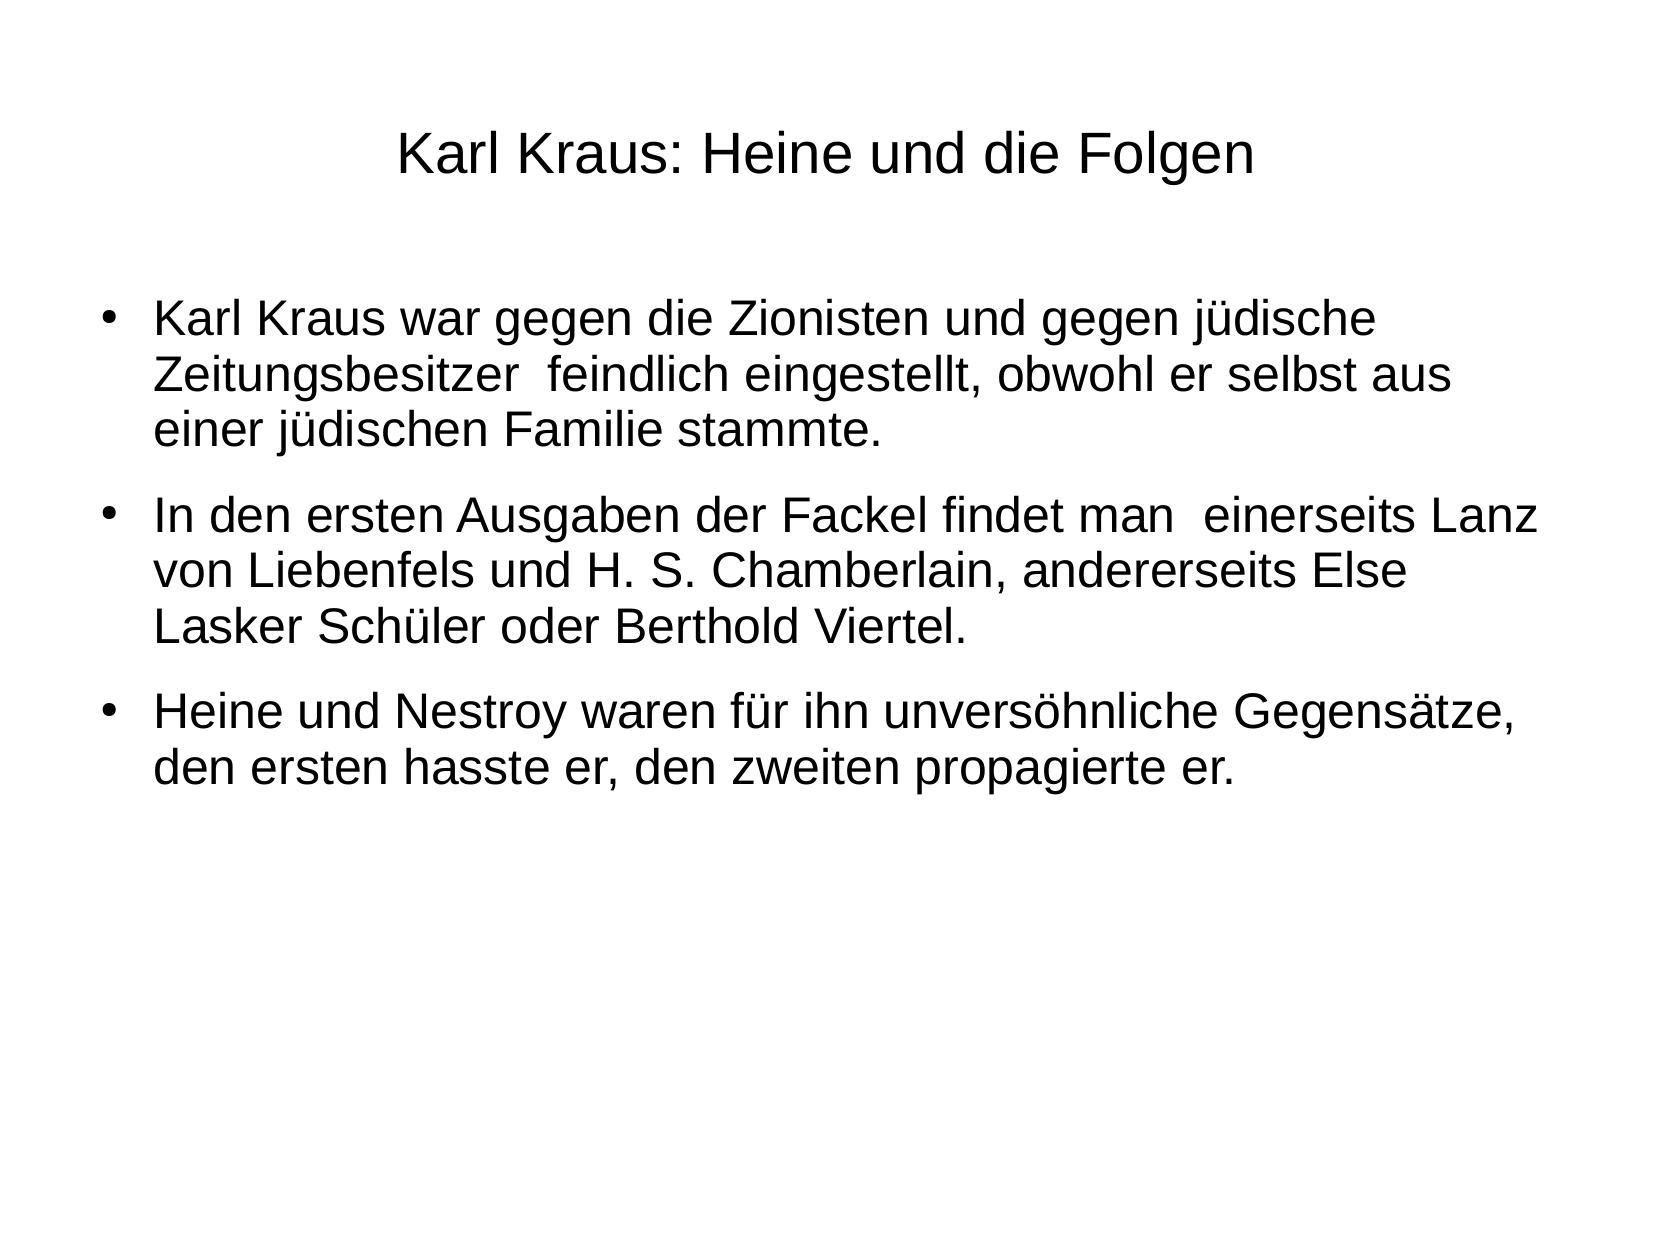

# Karl Kraus: Heine und die Folgen
Karl Kraus war gegen die Zionisten und gegen jüdische Zeitungsbesitzer feindlich eingestellt, obwohl er selbst aus einer jüdischen Familie stammte.
In den ersten Ausgaben der Fackel findet man einerseits Lanz von Liebenfels und H. S. Chamberlain, andererseits Else Lasker Schüler oder Berthold Viertel.
Heine und Nestroy waren für ihn unversöhnliche Gegensätze, den ersten hasste er, den zweiten propagierte er.